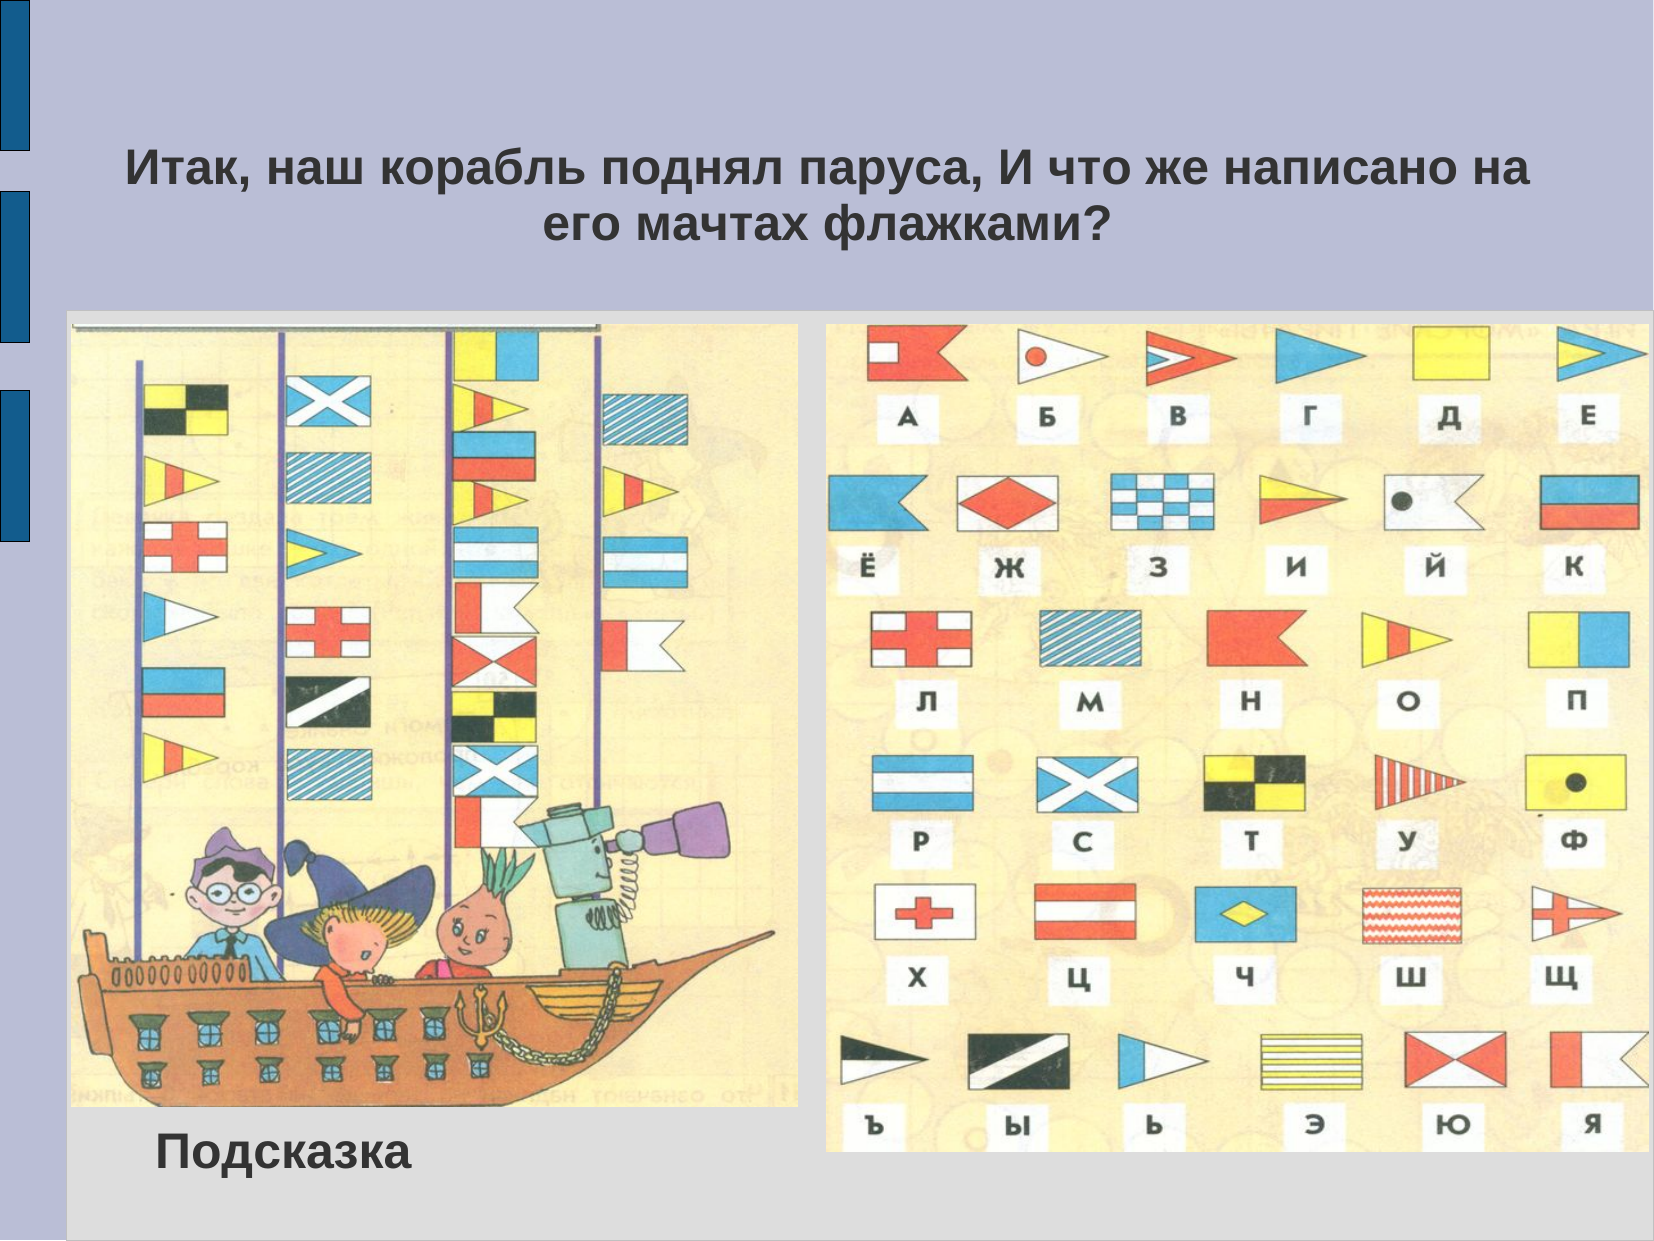

# Итак, наш корабль поднял паруса, И что же написано на его мачтах флажками?
Подсказка